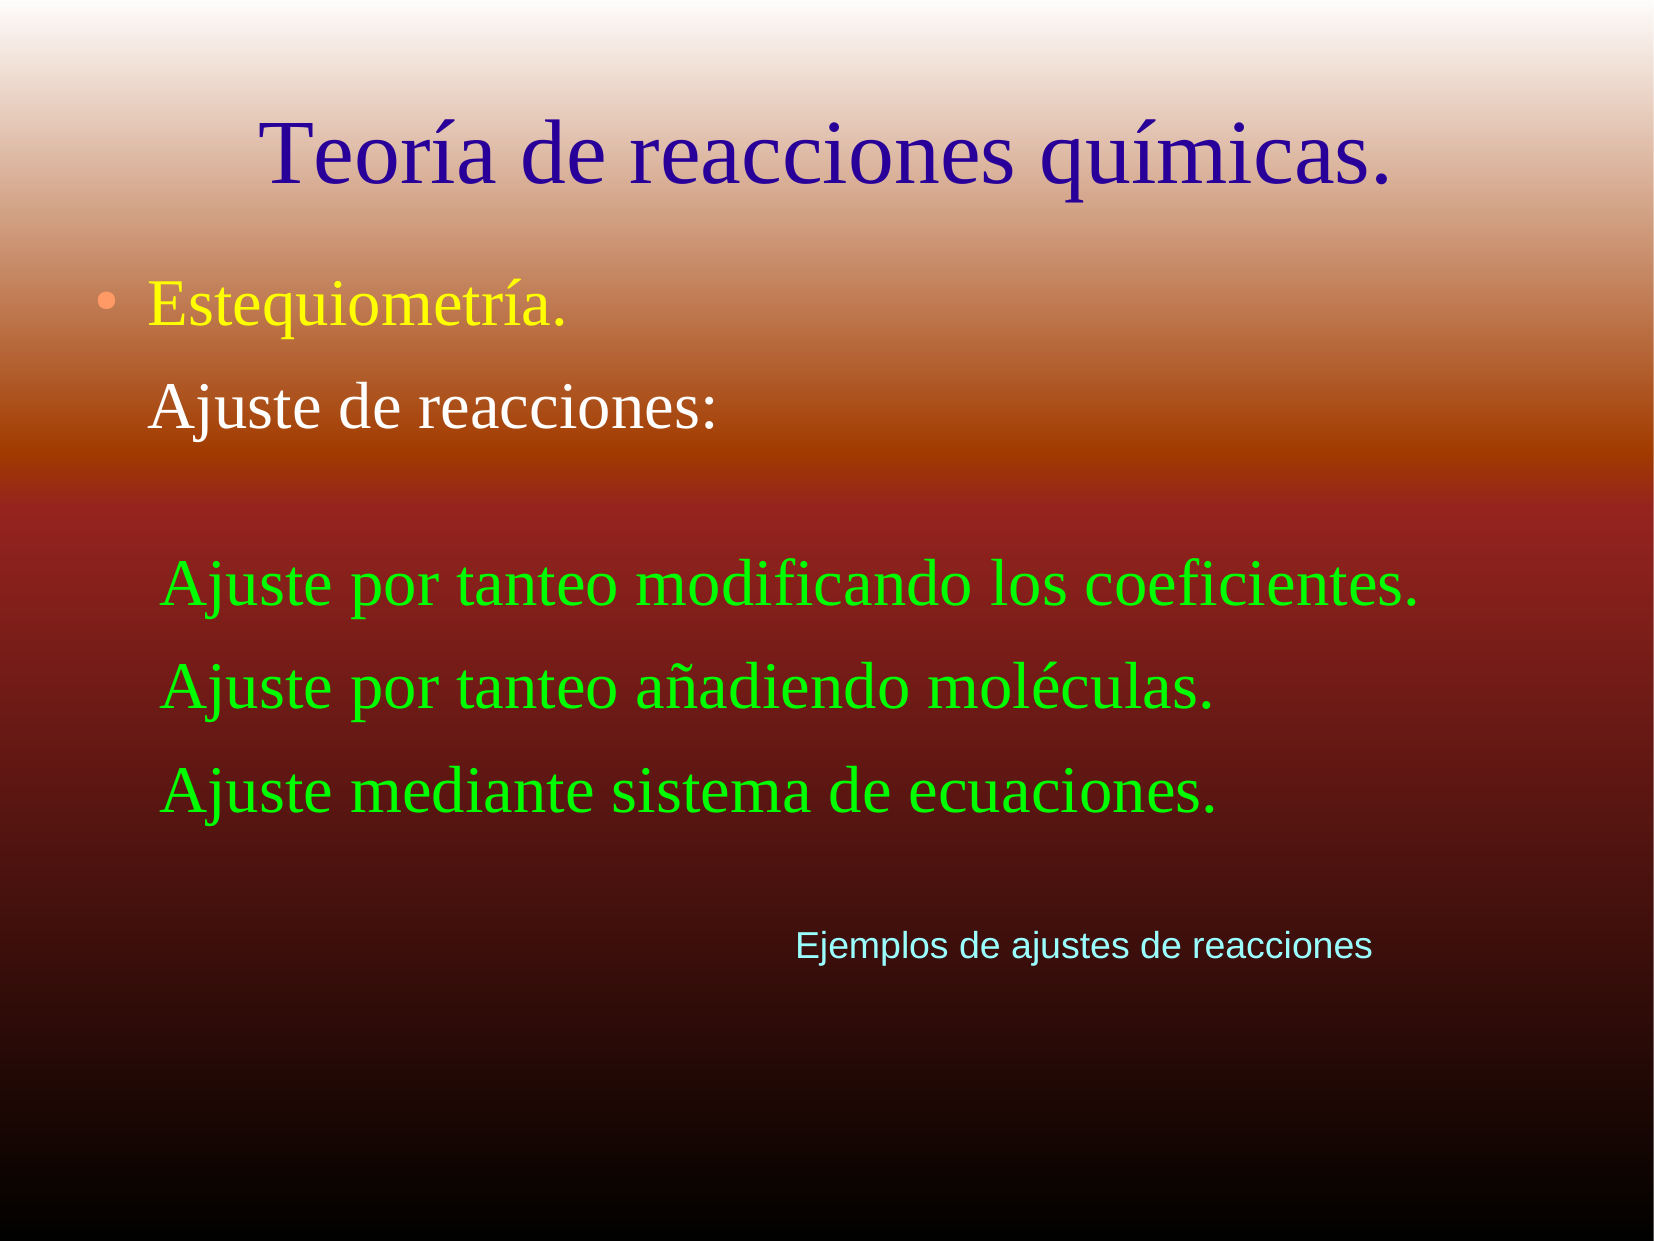

# Teoría de reacciones químicas.
Estequiometría.
Ajuste de reacciones:
Ajuste por tanteo modificando los coeficientes.
Ajuste por tanteo añadiendo moléculas.
Ajuste mediante sistema de ecuaciones.
Ejemplos de ajustes de reacciones